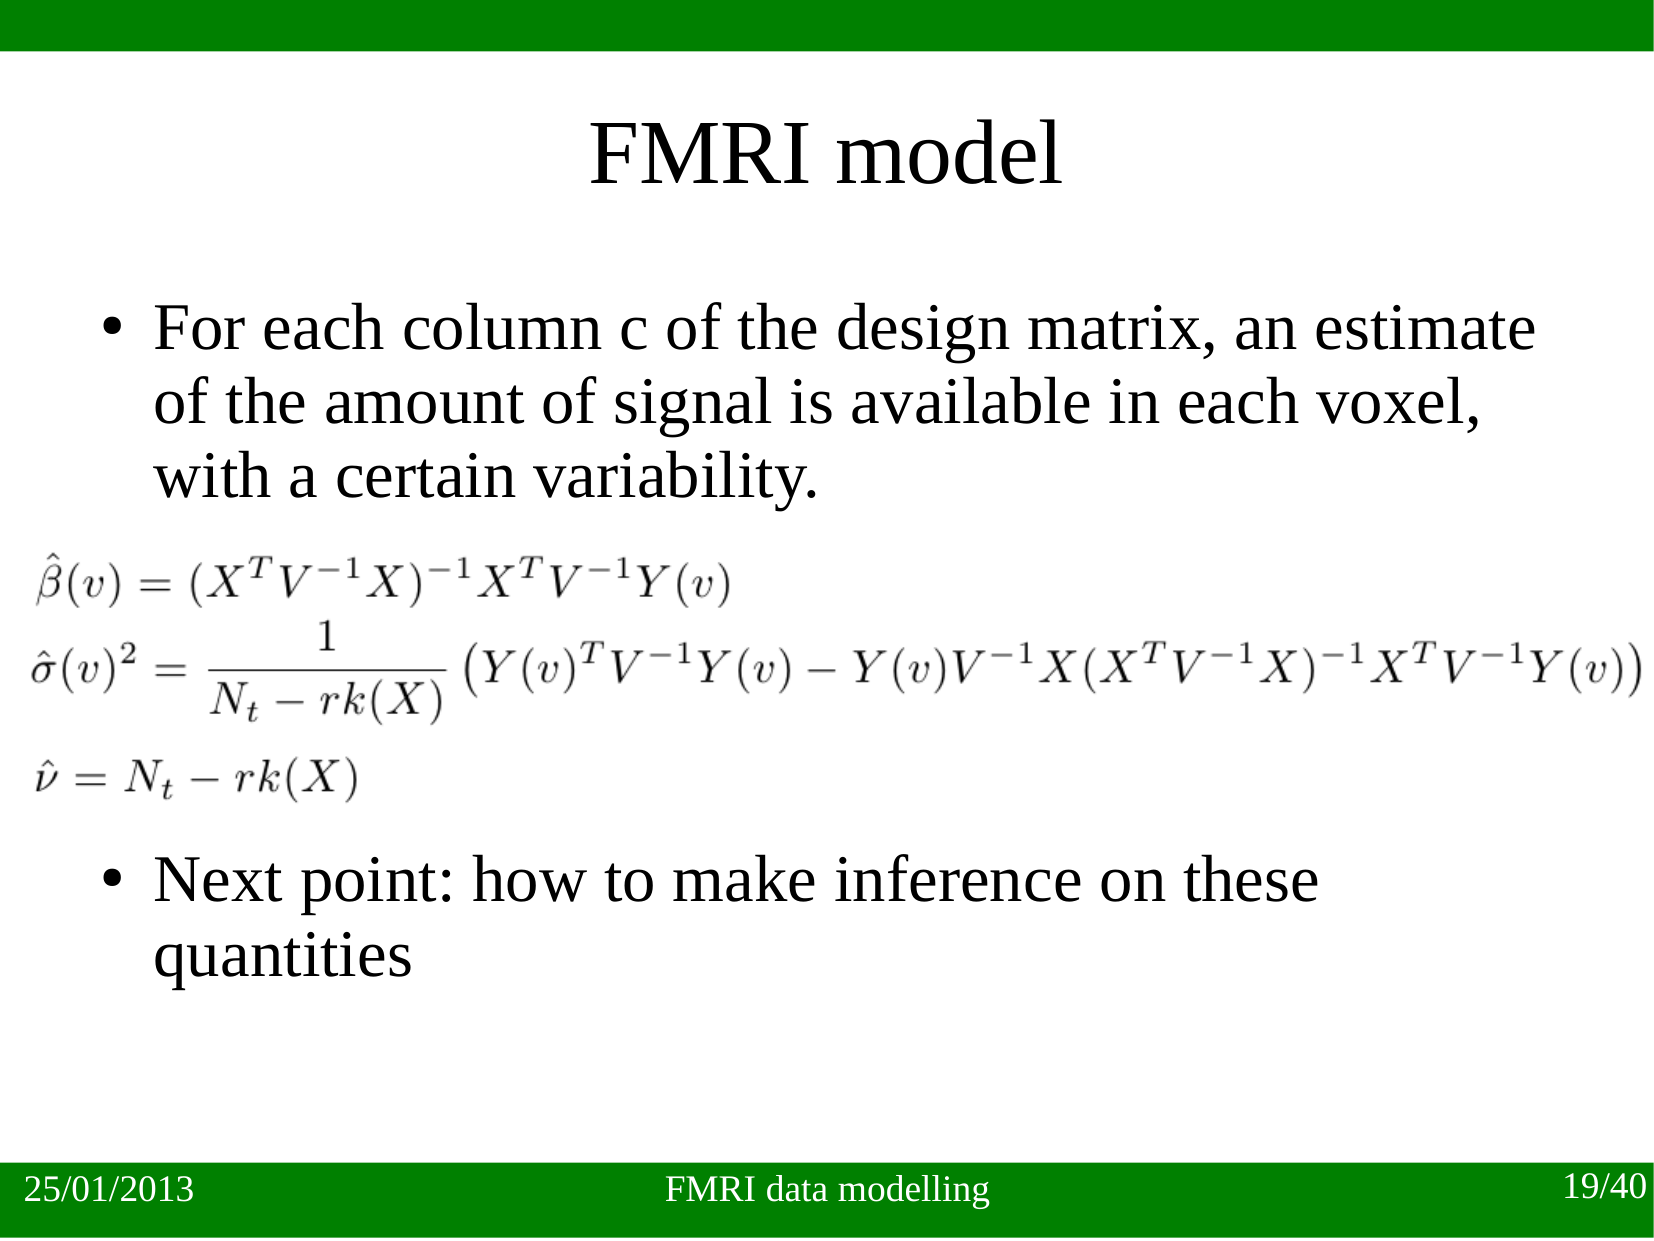

# FMRI model
For each column c of the design matrix, an estimate of the amount of signal is available in each voxel, with a certain variability.
Next point: how to make inference on these quantities
19